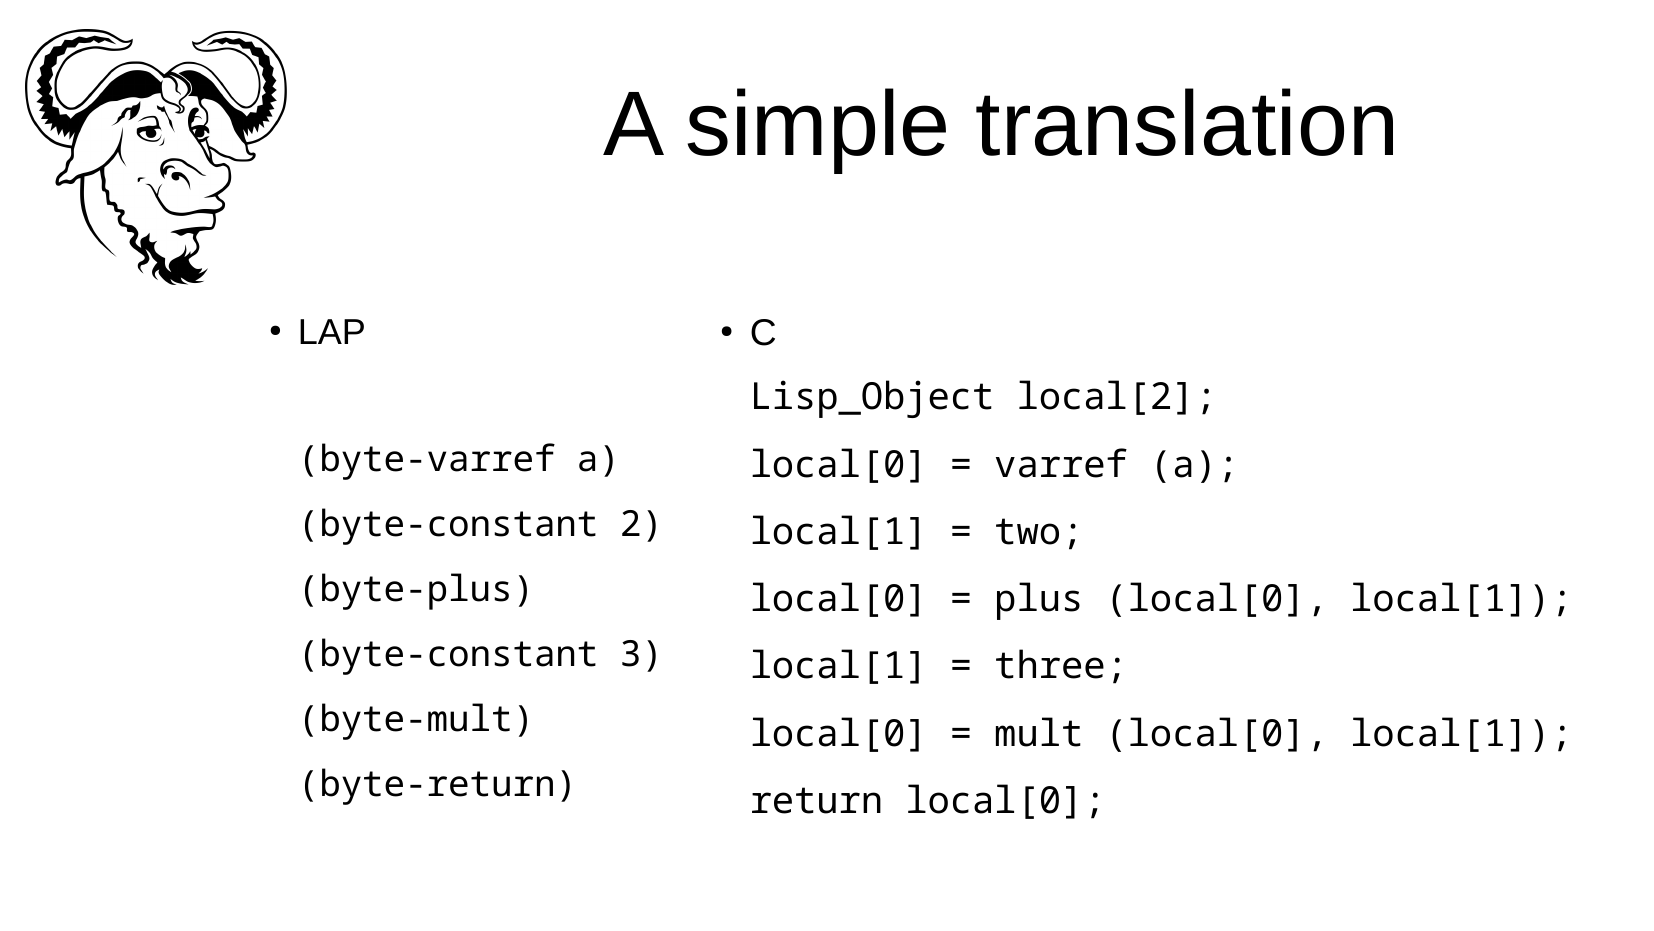

# A simple translation
LAP
(byte-varref a)
(byte-constant 2)
(byte-plus)
(byte-constant 3)
(byte-mult)
(byte-return)
C
Lisp_Object local[2];
local[0] = varref (a);
local[1] = two;
local[0] = plus (local[0], local[1]);
local[1] = three;
local[0] = mult (local[0], local[1]);
return local[0];